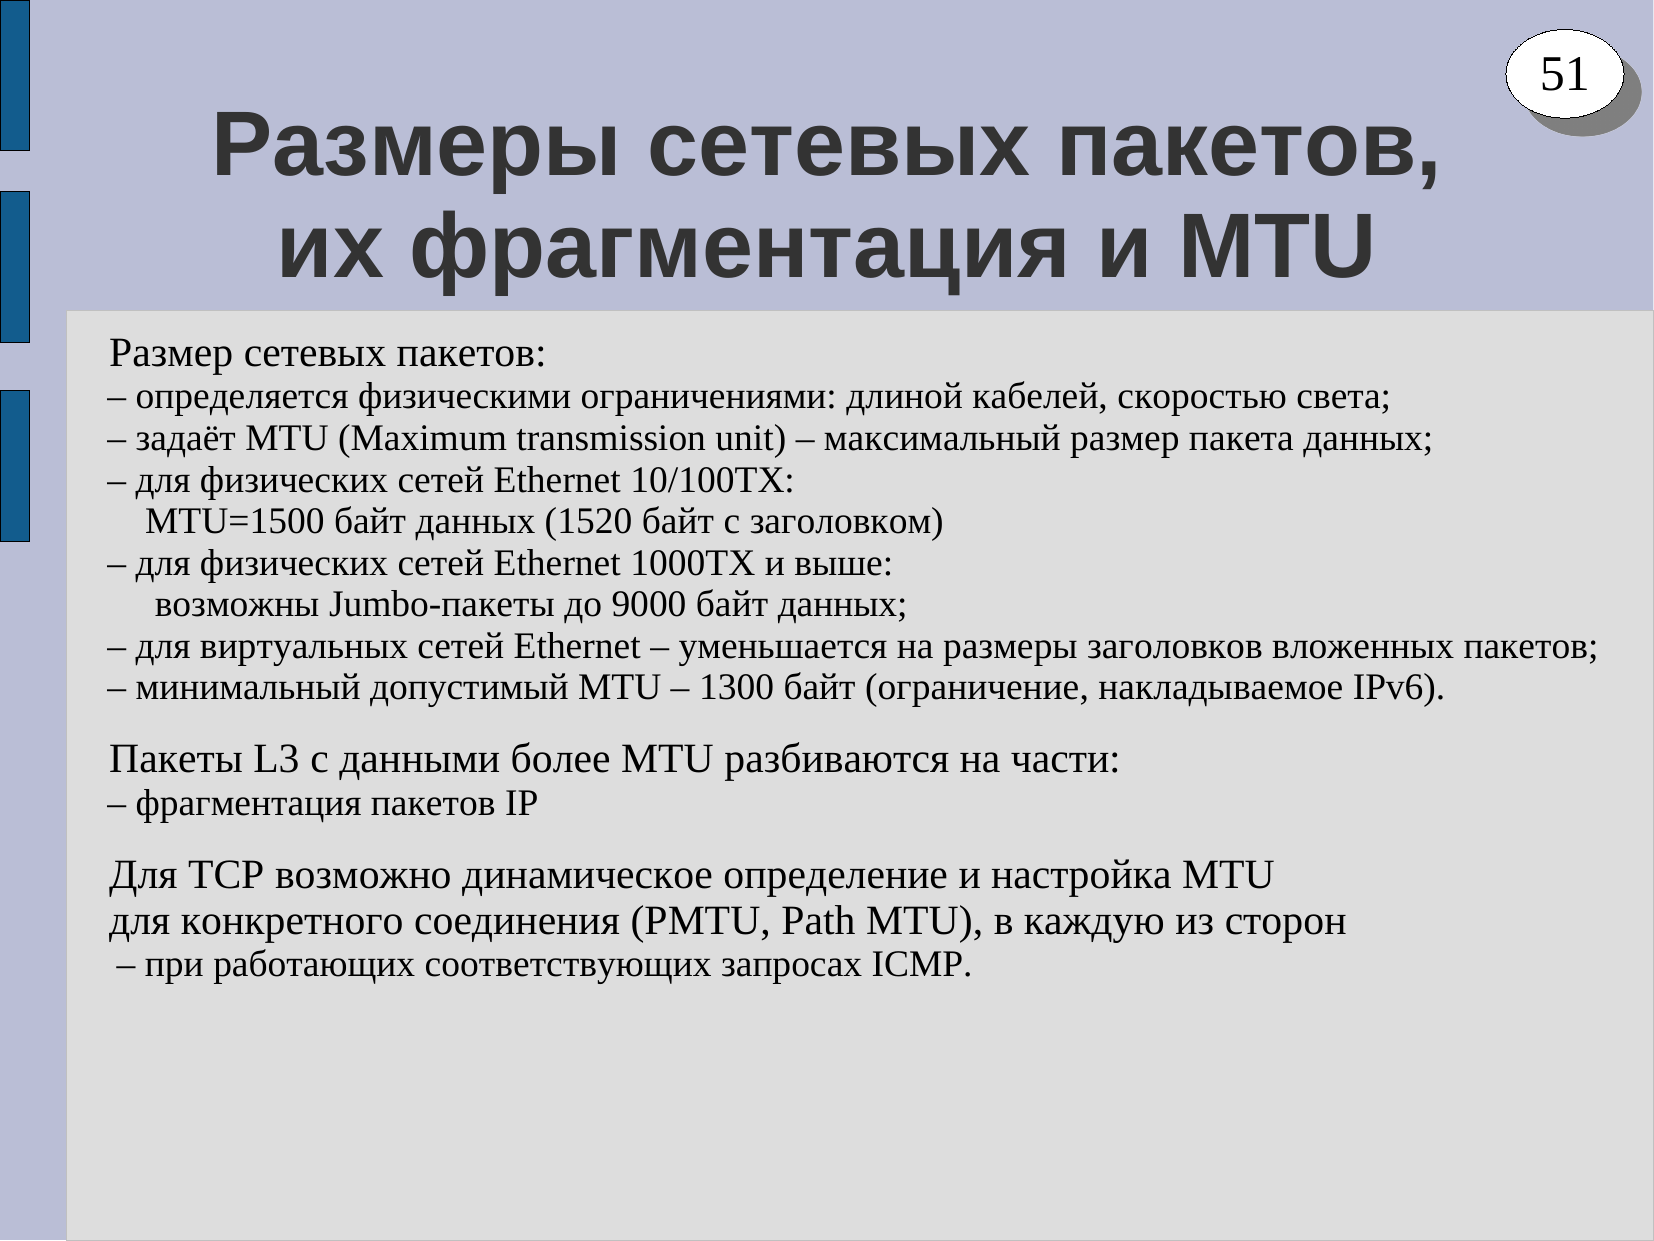

51
# Размеры сетевых пакетов, их фрагментация и MTU
Размер сетевых пакетов:
– определяется физическими ограничениями: длиной кабелей, скоростью света;
– задаёт MTU (Maximum transmission unit) – максимальный размер пакета данных;
– для физических сетей Ethernet 10/100TX:
 MTU=1500 байт данных (1520 байт с заголовком)
– для физических сетей Ethernet 1000TX и выше:
 возможны Jumbo-пакеты до 9000 байт данных;
– для виртуальных сетей Ethernet – уменьшается на размеры заголовков вложенных пакетов;
– минимальный допустимый MTU – 1300 байт (ограничение, накладываемое IPv6).
Пакеты L3 с данными более MTU разбиваются на части:
– фрагментация пакетов IP
Для TCP возможно динамическое определение и настройка MTU
для конкретного соединения (PMTU, Path MTU), в каждую из сторон
 – при работающих соответствующих запросах ICMP.